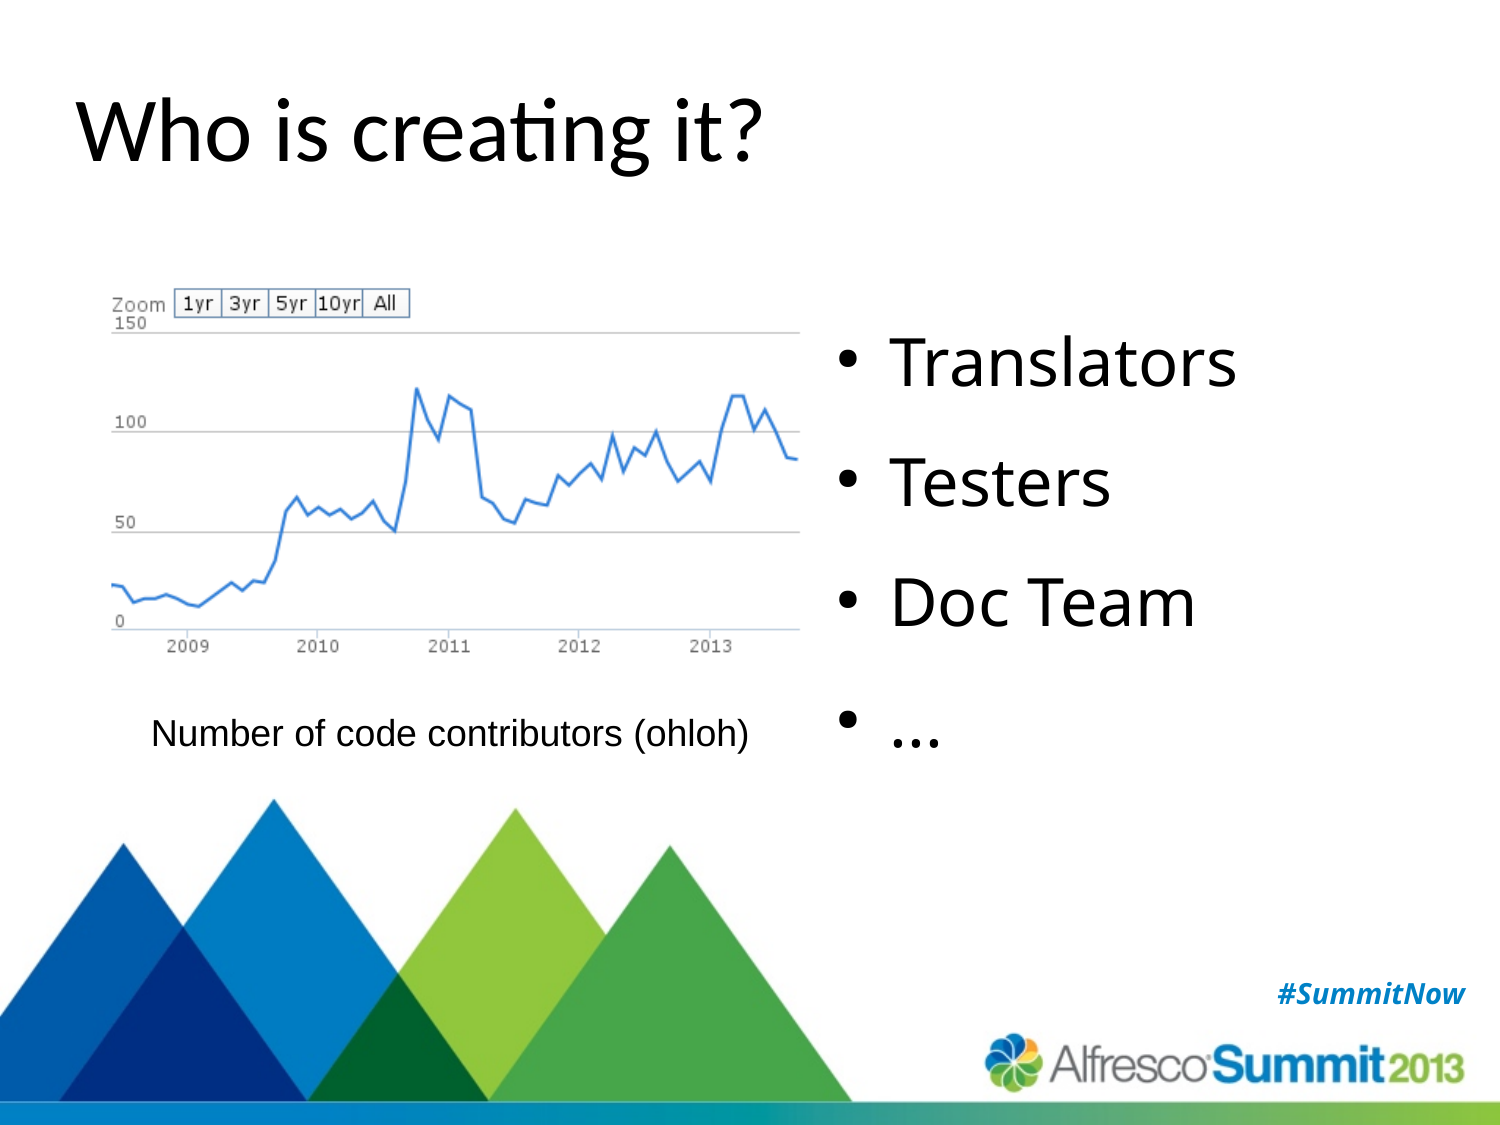

# Who is creating it?
Number of code contributors (ohloh)
Translators
Testers
Doc Team
...